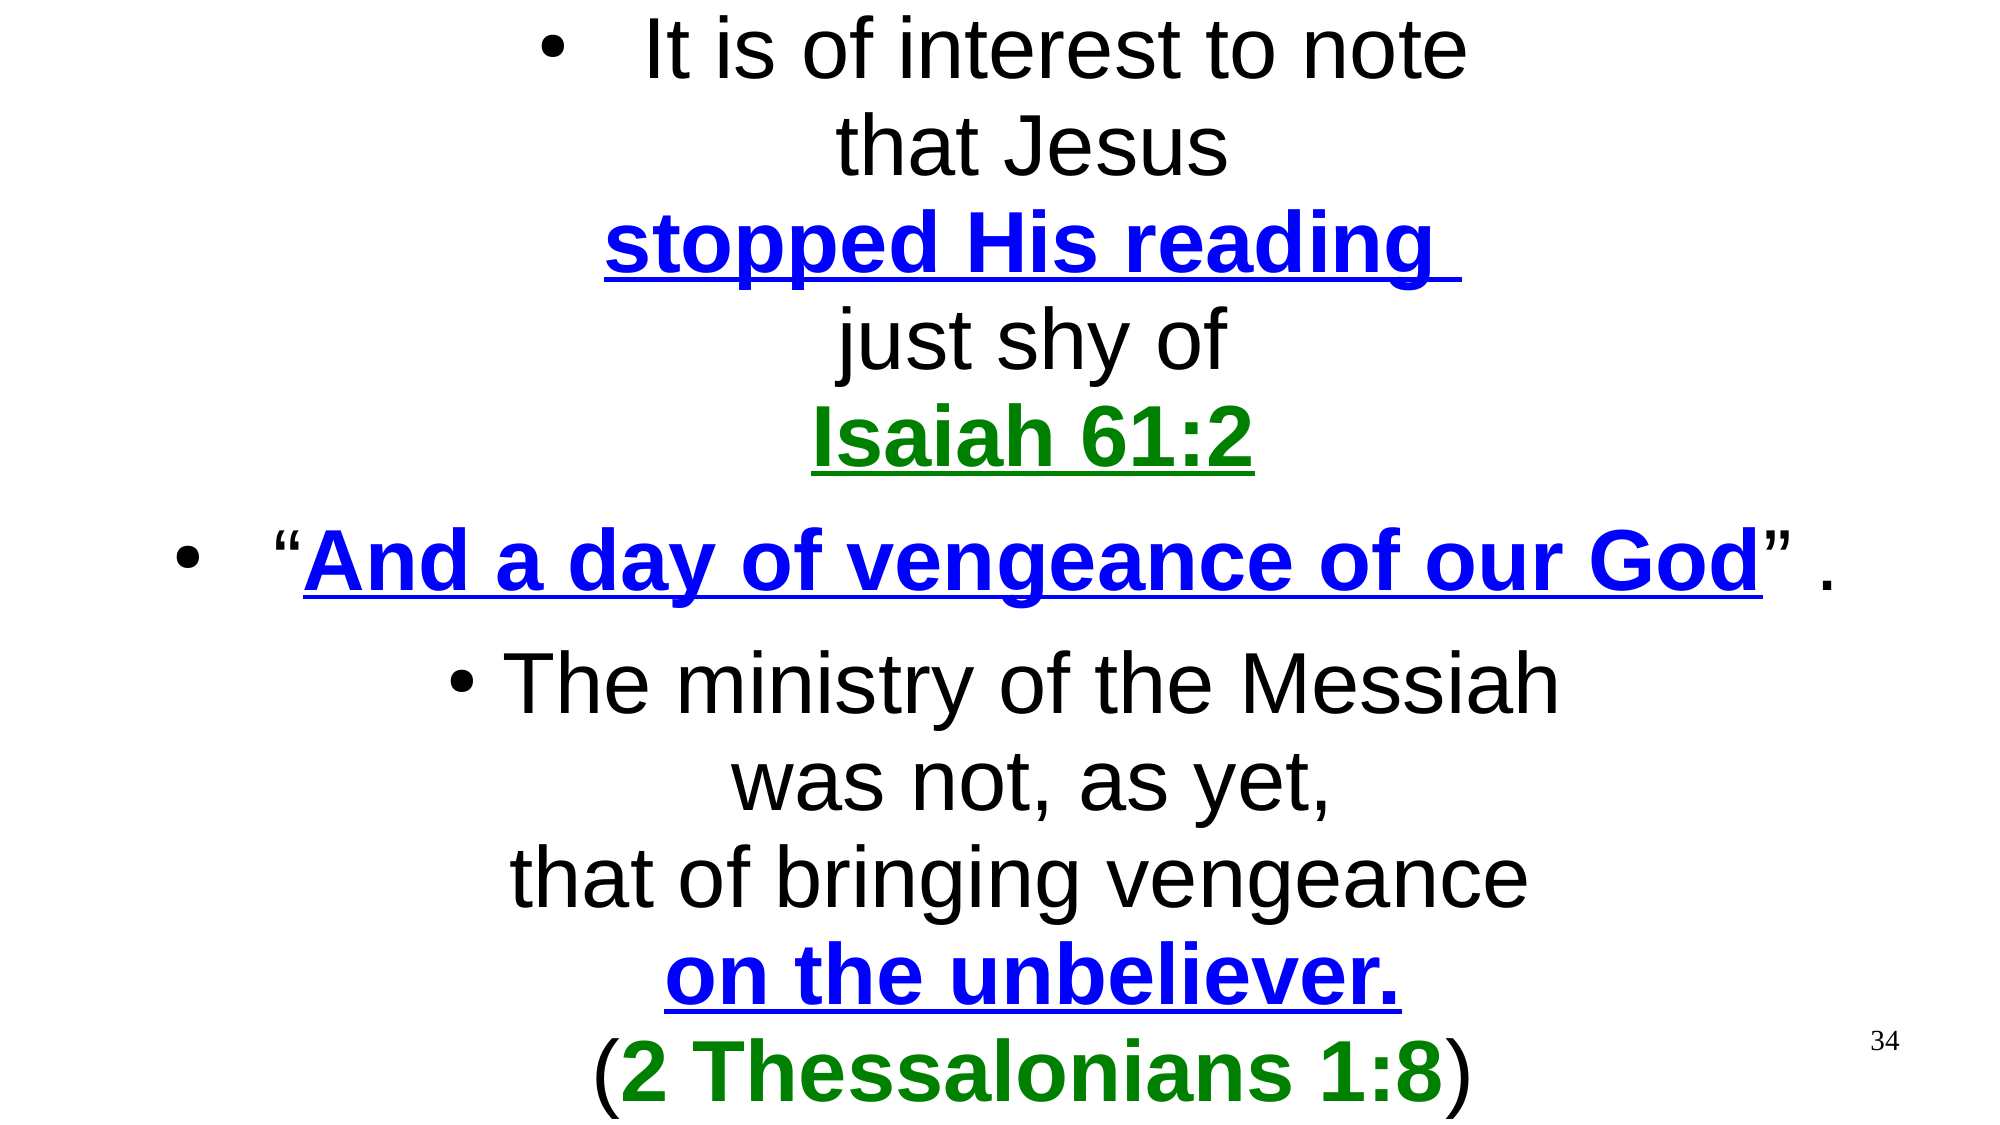

# It is of interest to note that Jesus stopped His reading just shy of Isaiah 61:2
 “And a day of vengeance of our God” .
The ministry of the Messiah
 was not, as yet,
that of bringing vengeance
on the unbeliever.
(2 Thessalonians 1:8)
34